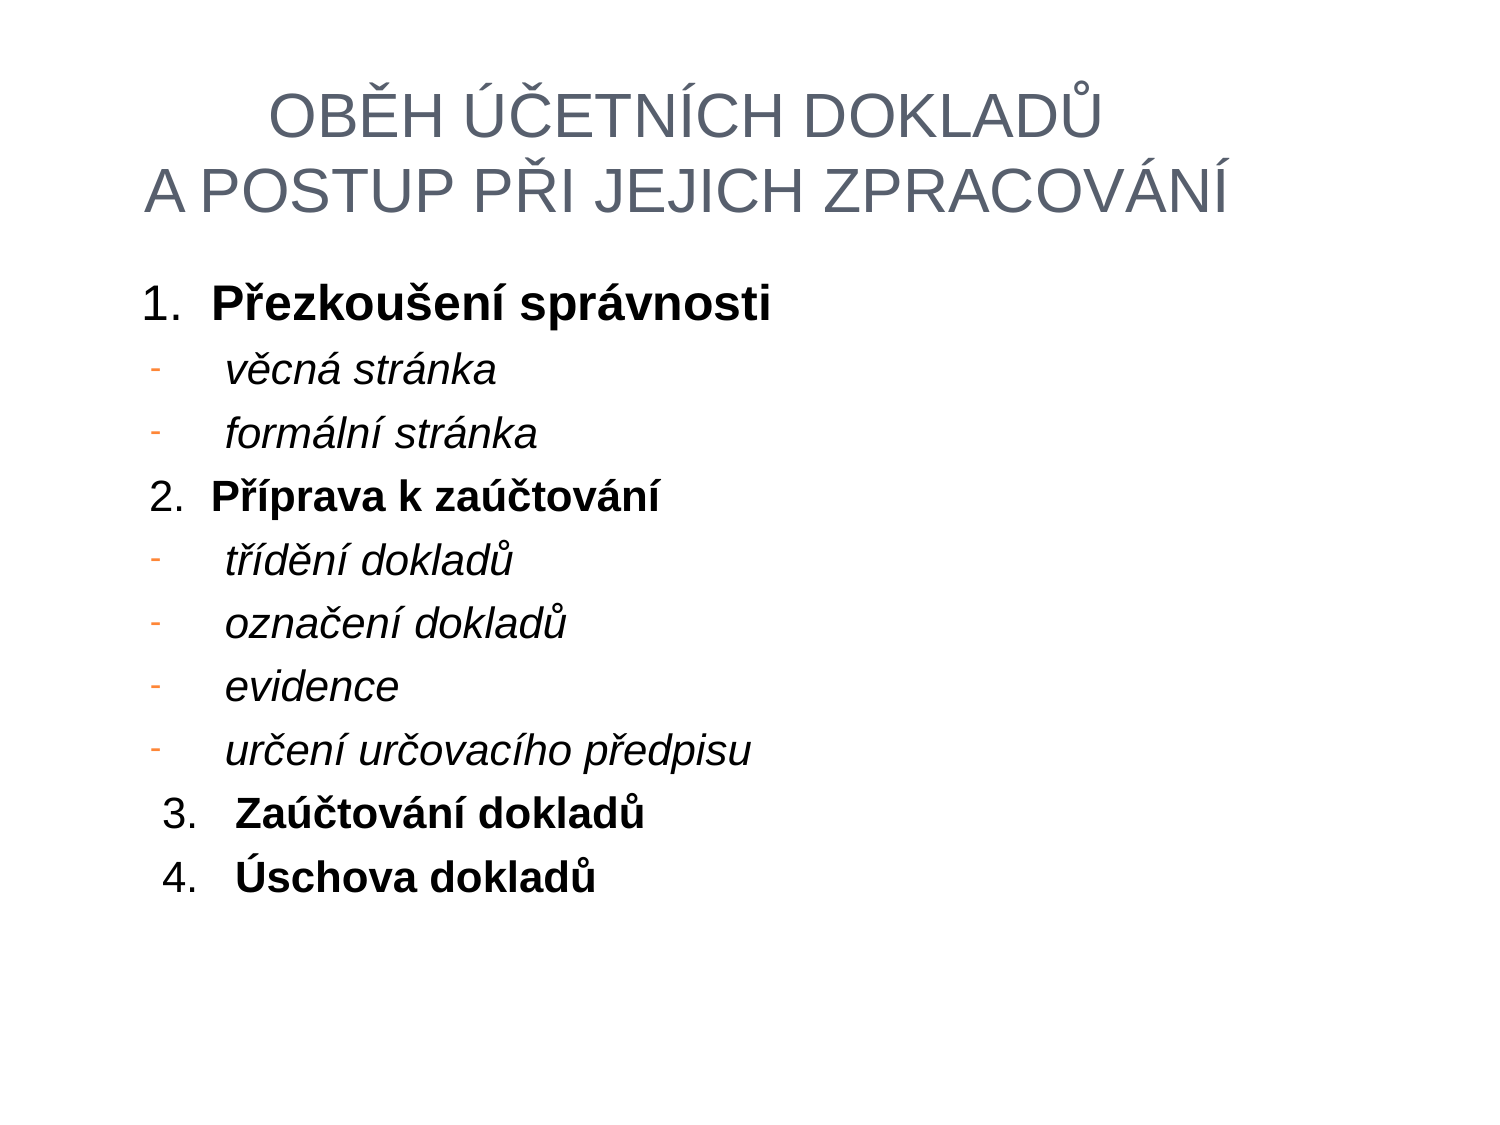

# OBĚH ÚČETNÍCH DOKLADŮ A POSTUP PŘI JEJICH ZPRACOVÁNÍ
 1. Přezkoušení správnosti
věcná stránka
formální stránka
2. Příprava k zaúčtování
třídění dokladů
označení dokladů
evidence
určení určovacího předpisu
 3. Zaúčtování dokladů
 4. Úschova dokladů